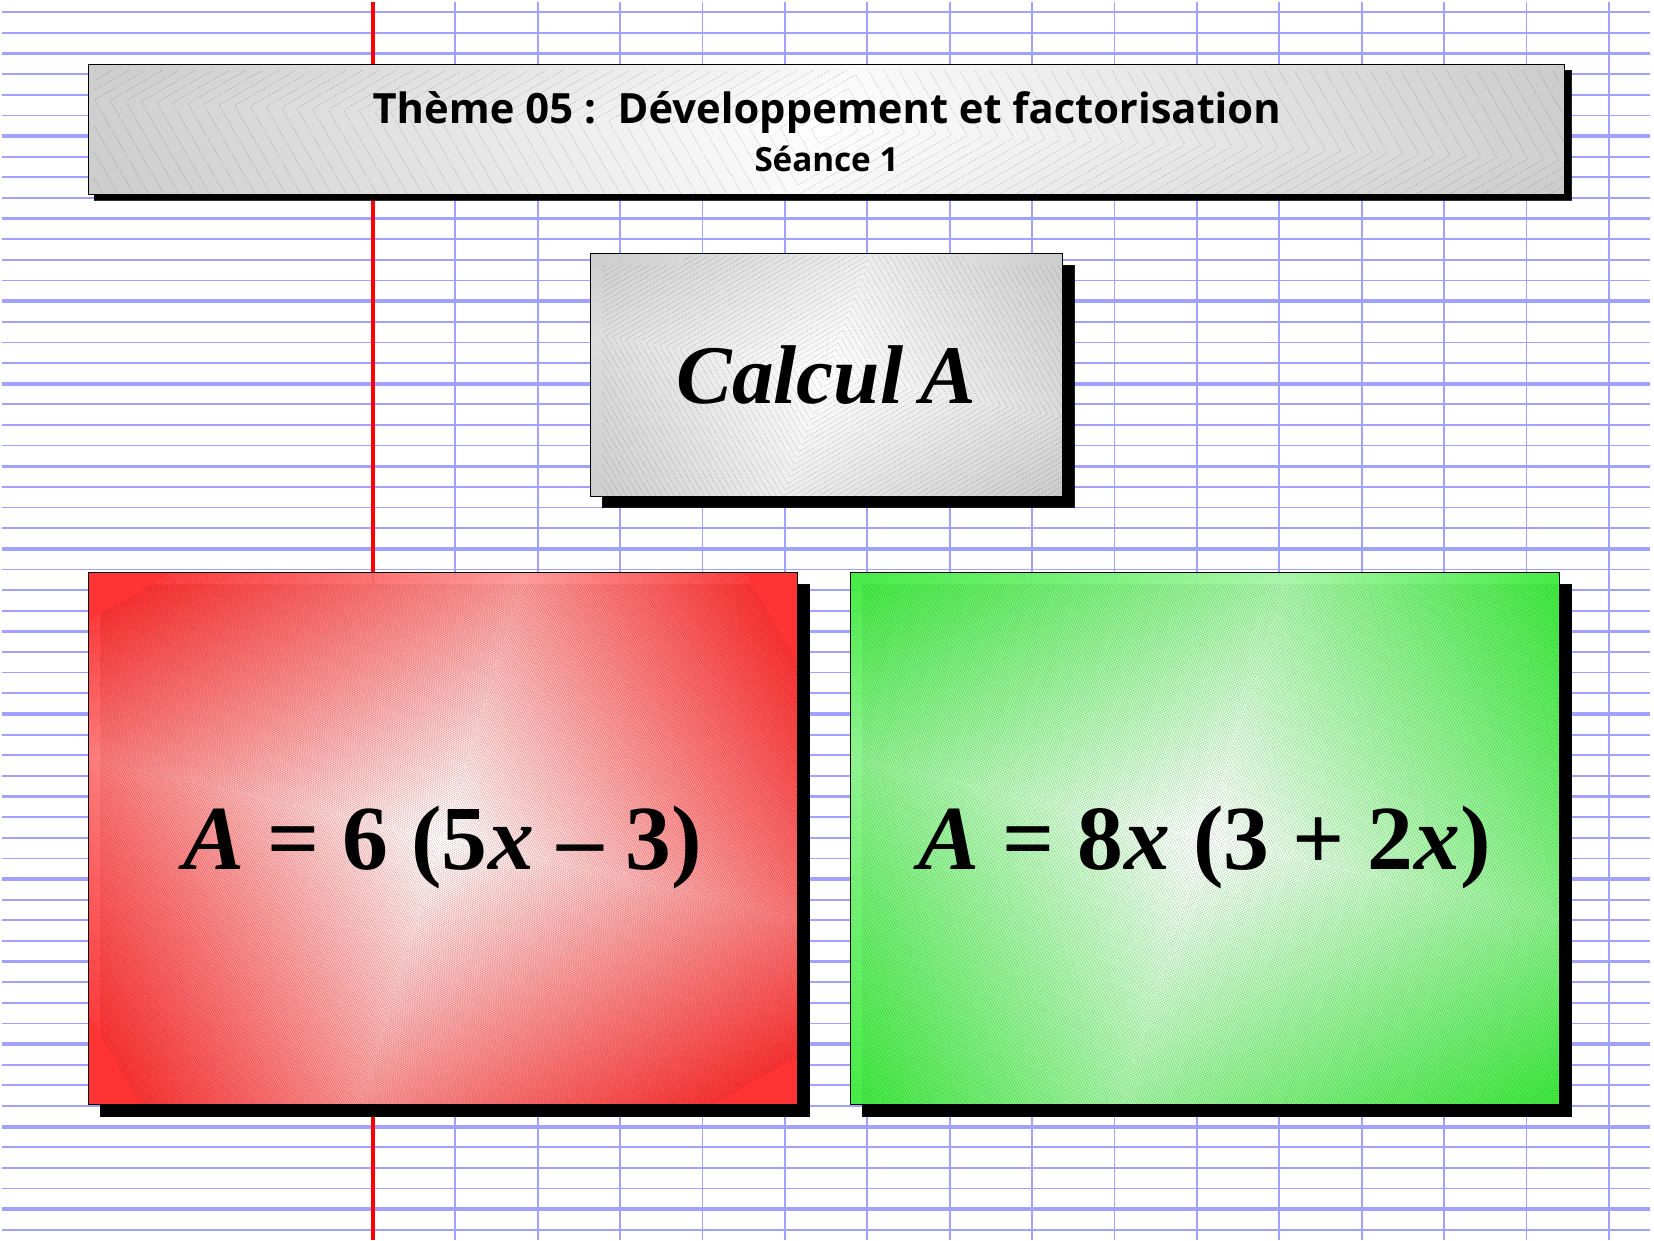

Thème 05 : Développement et factorisation
Séance 1
Calcul A
10
11
12
13
14
15
9
0
1
2
3
4
5
6
7
8
A = 6 (5x – 3)
A = 8x (3 + 2x)